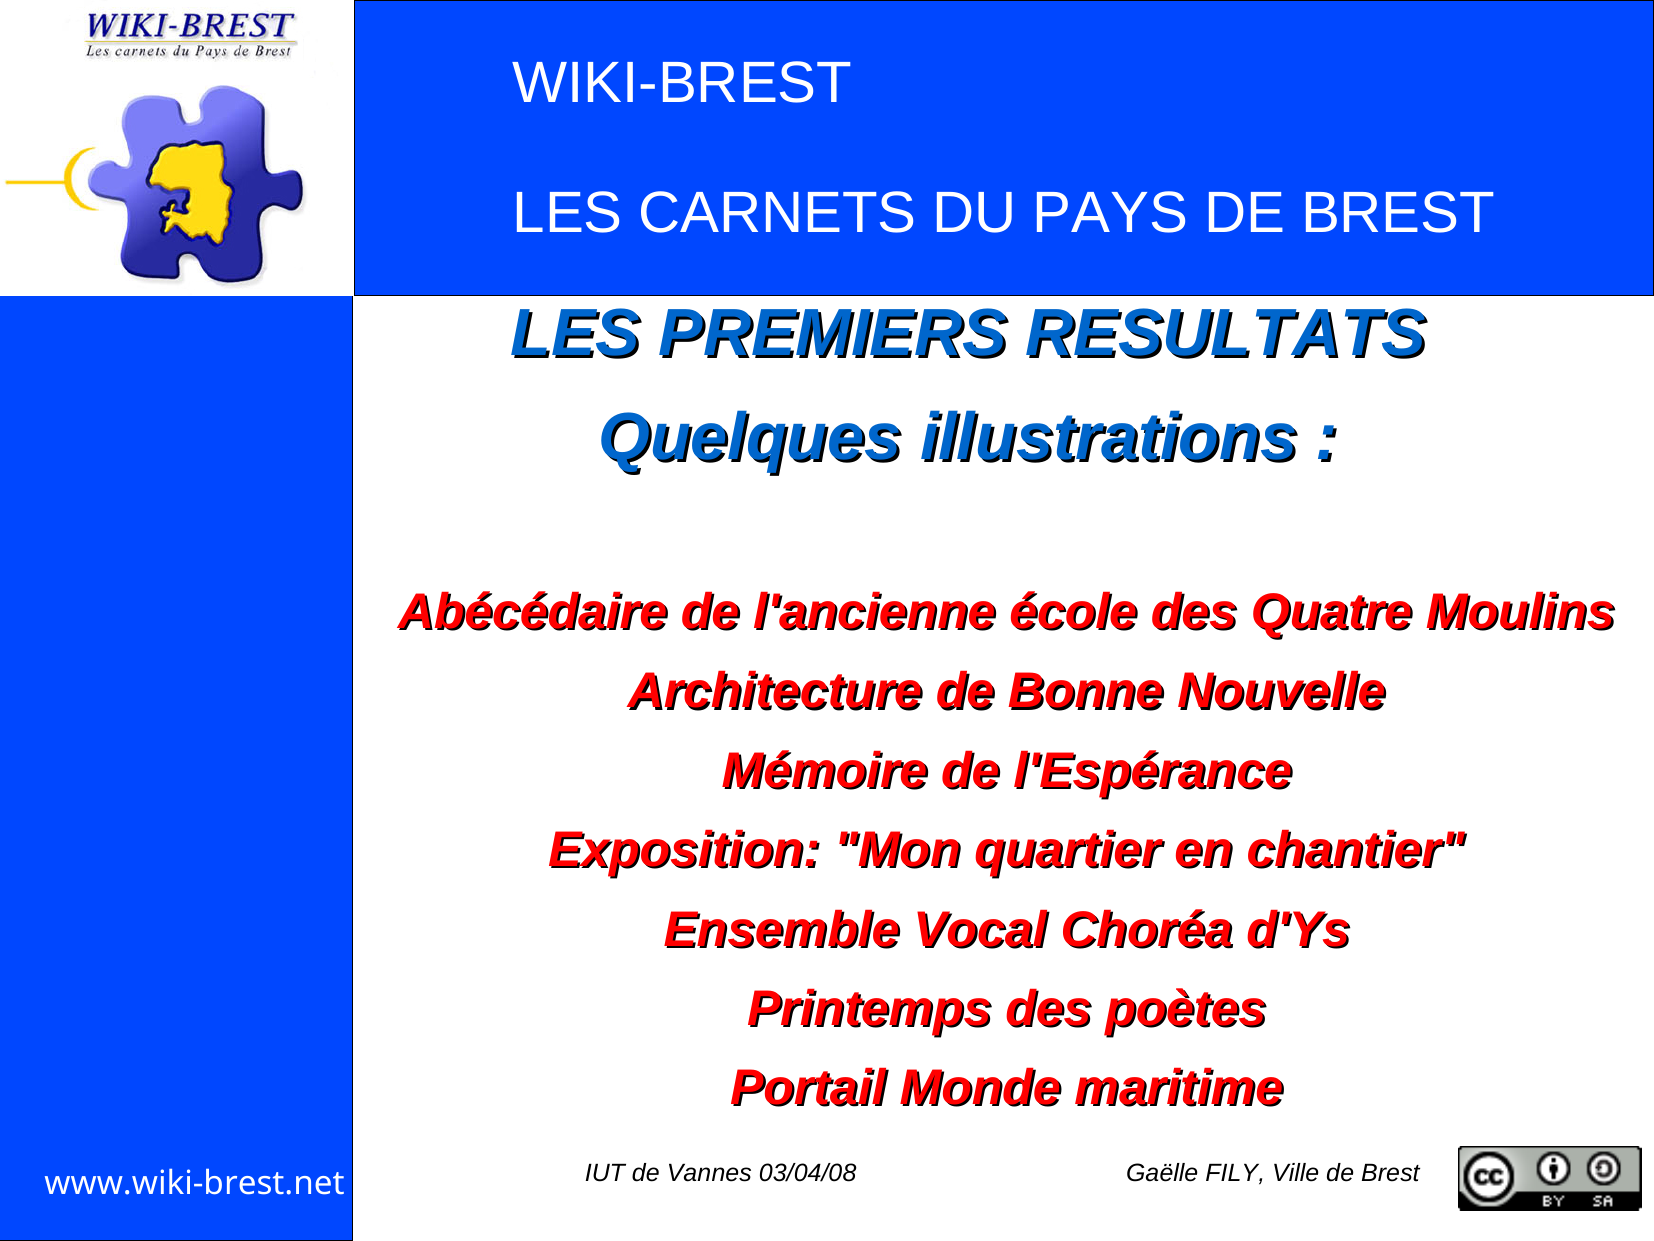

# LES PREMIERS RESULTATS
Quelques illustrations :
Abécédaire de l'ancienne école des Quatre Moulins
Architecture de Bonne Nouvelle
Mémoire de l'Espérance
Exposition: "Mon quartier en chantier"
Ensemble Vocal Choréa d'Ys
Printemps des poètes
Portail Monde maritime